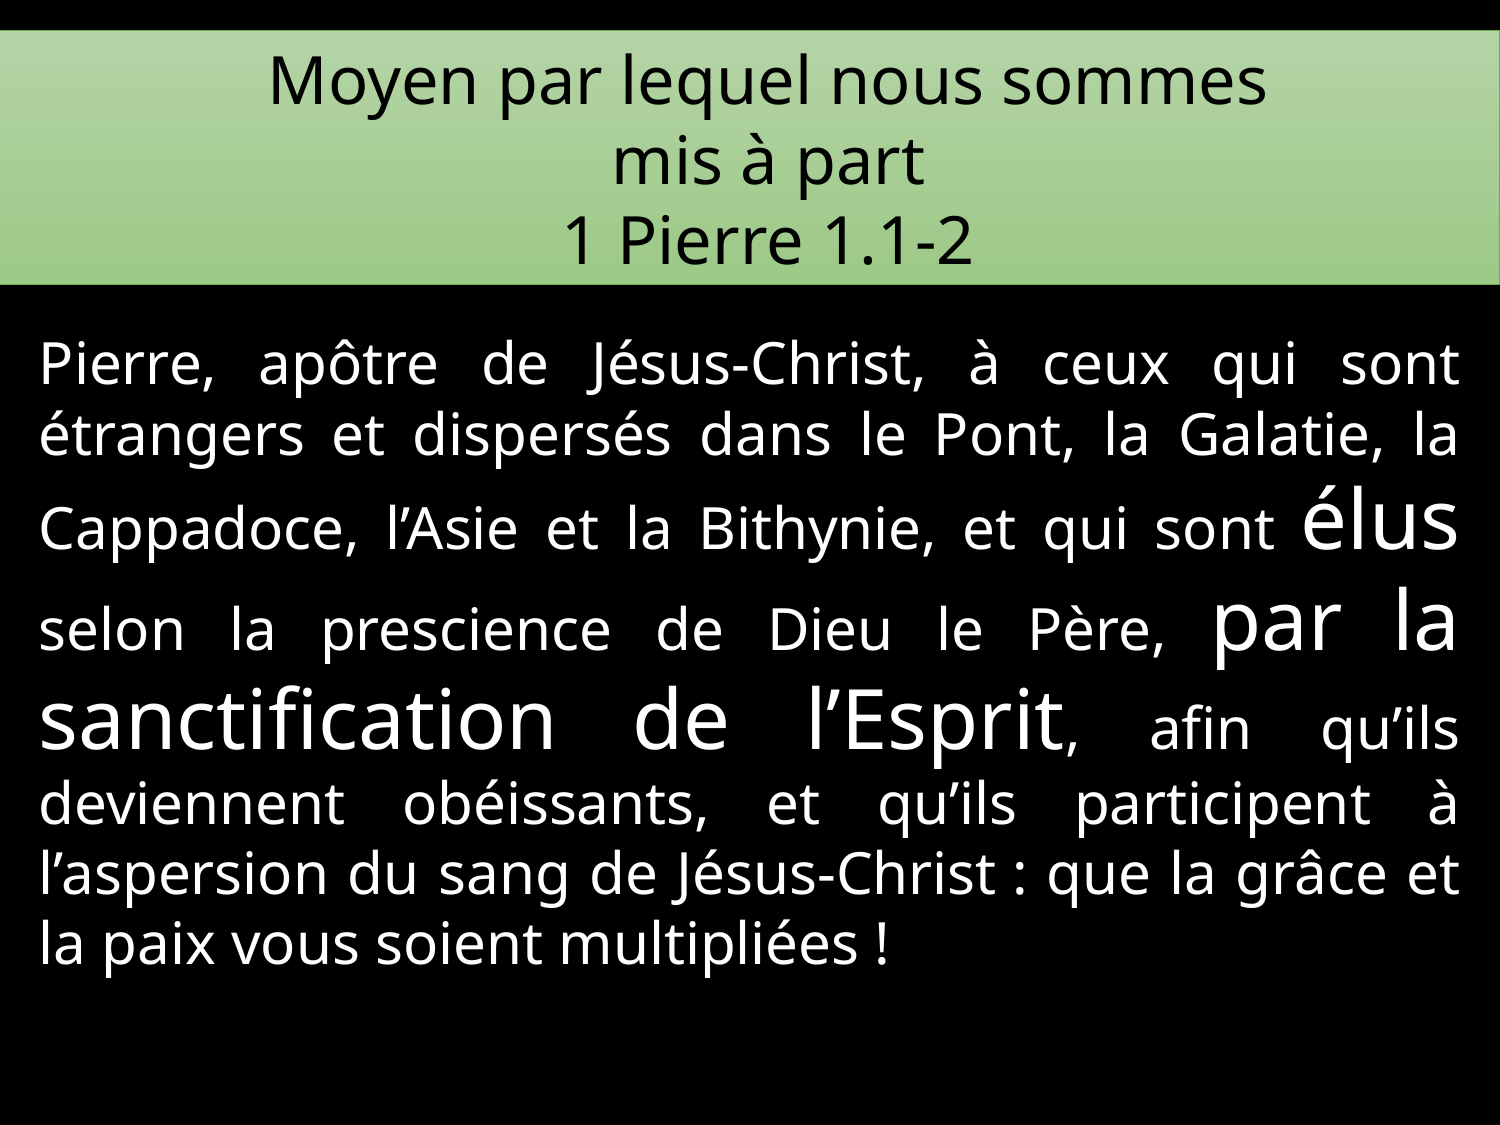

Moyen par lequel nous sommes
mis à part
1 Pierre 1.1-2
Pierre, apôtre de Jésus-Christ, à ceux qui sont étrangers et dispersés dans le Pont, la Galatie, la Cappadoce, l’Asie et la Bithynie, et qui sont élus selon la prescience de Dieu le Père, par la sanctification de l’Esprit, afin qu’ils deviennent obéissants, et qu’ils participent à l’aspersion du sang de Jésus-Christ : que la grâce et la paix vous soient multipliées !